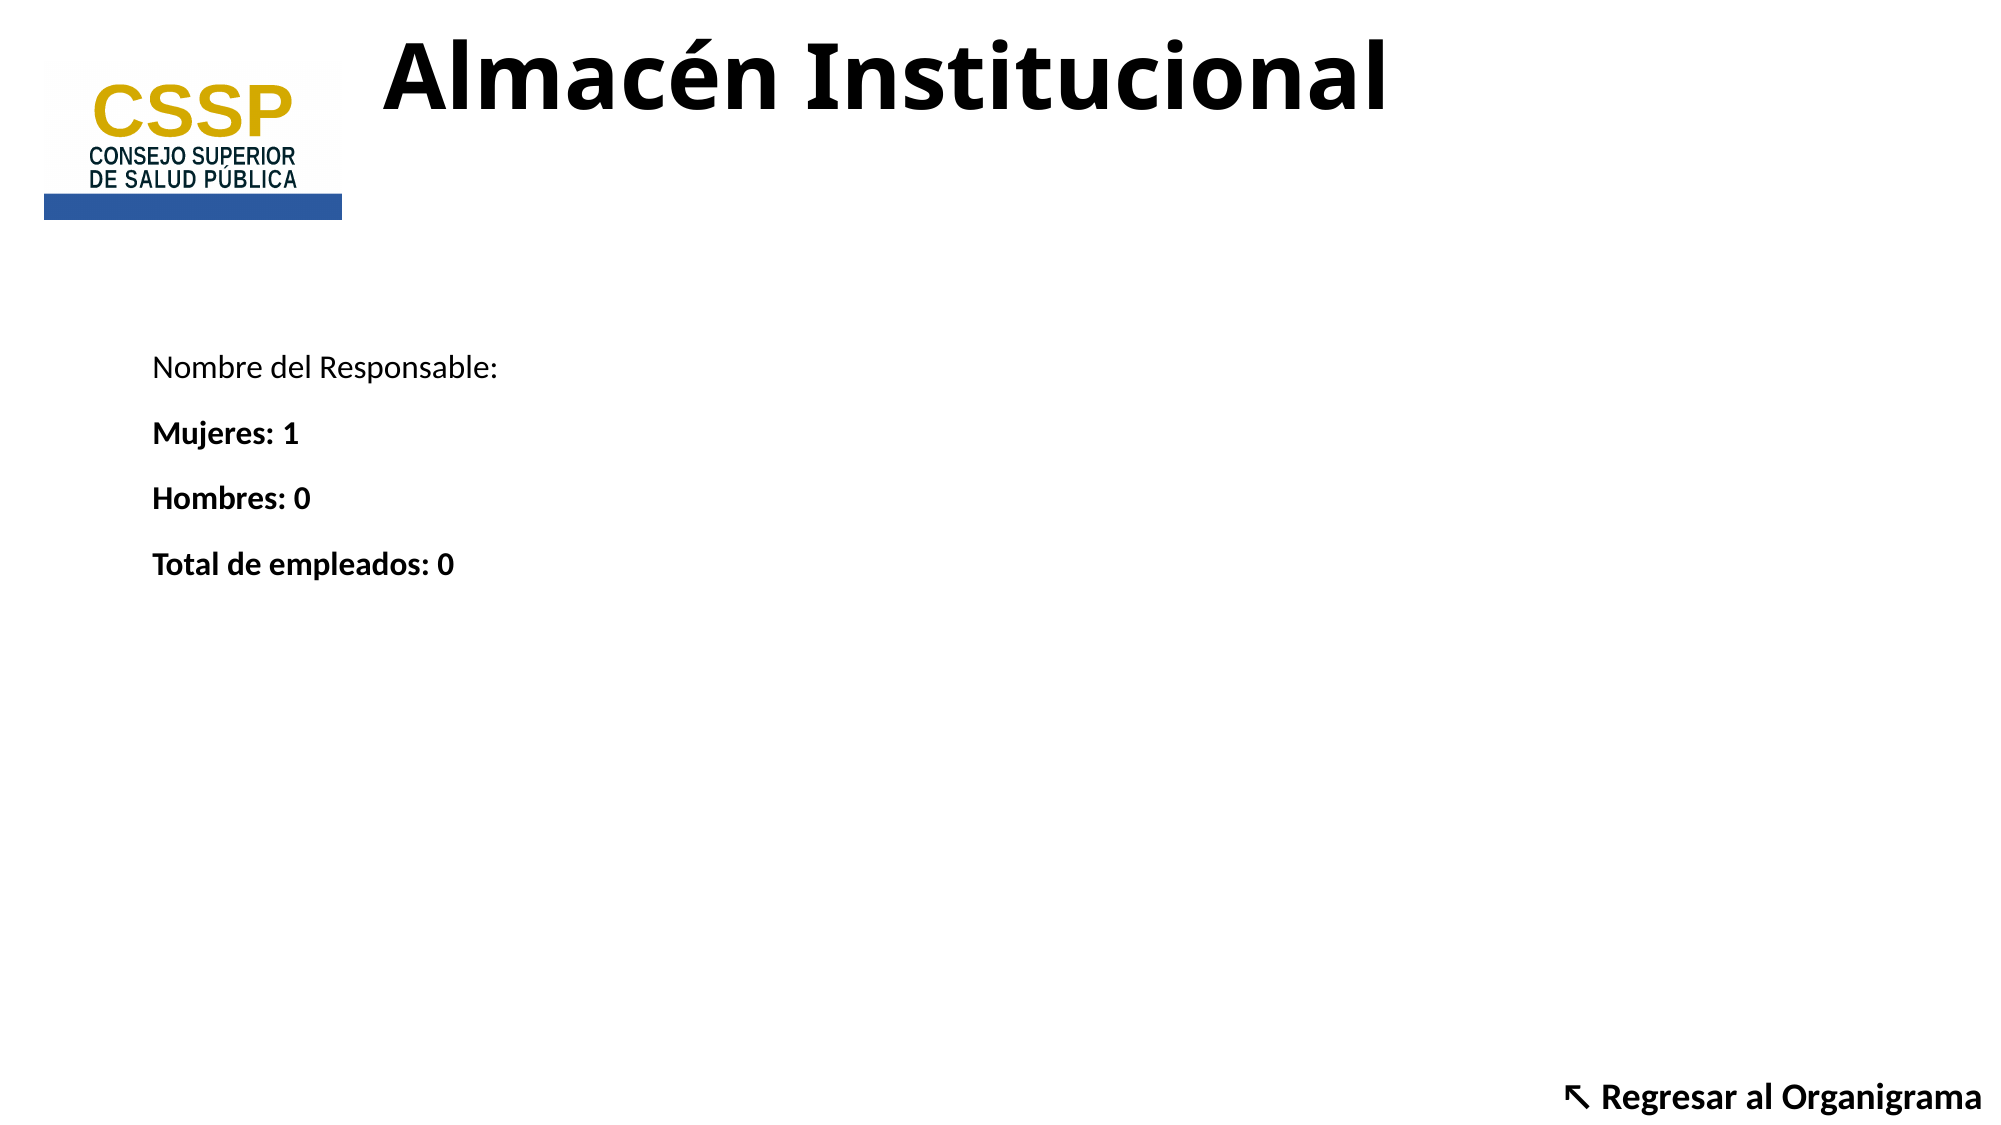

# Almacén Institucional
Nombre del Responsable:
Mujeres: 1
Hombres: 0
Total de empleados: 0
↖ Regresar al Organigrama